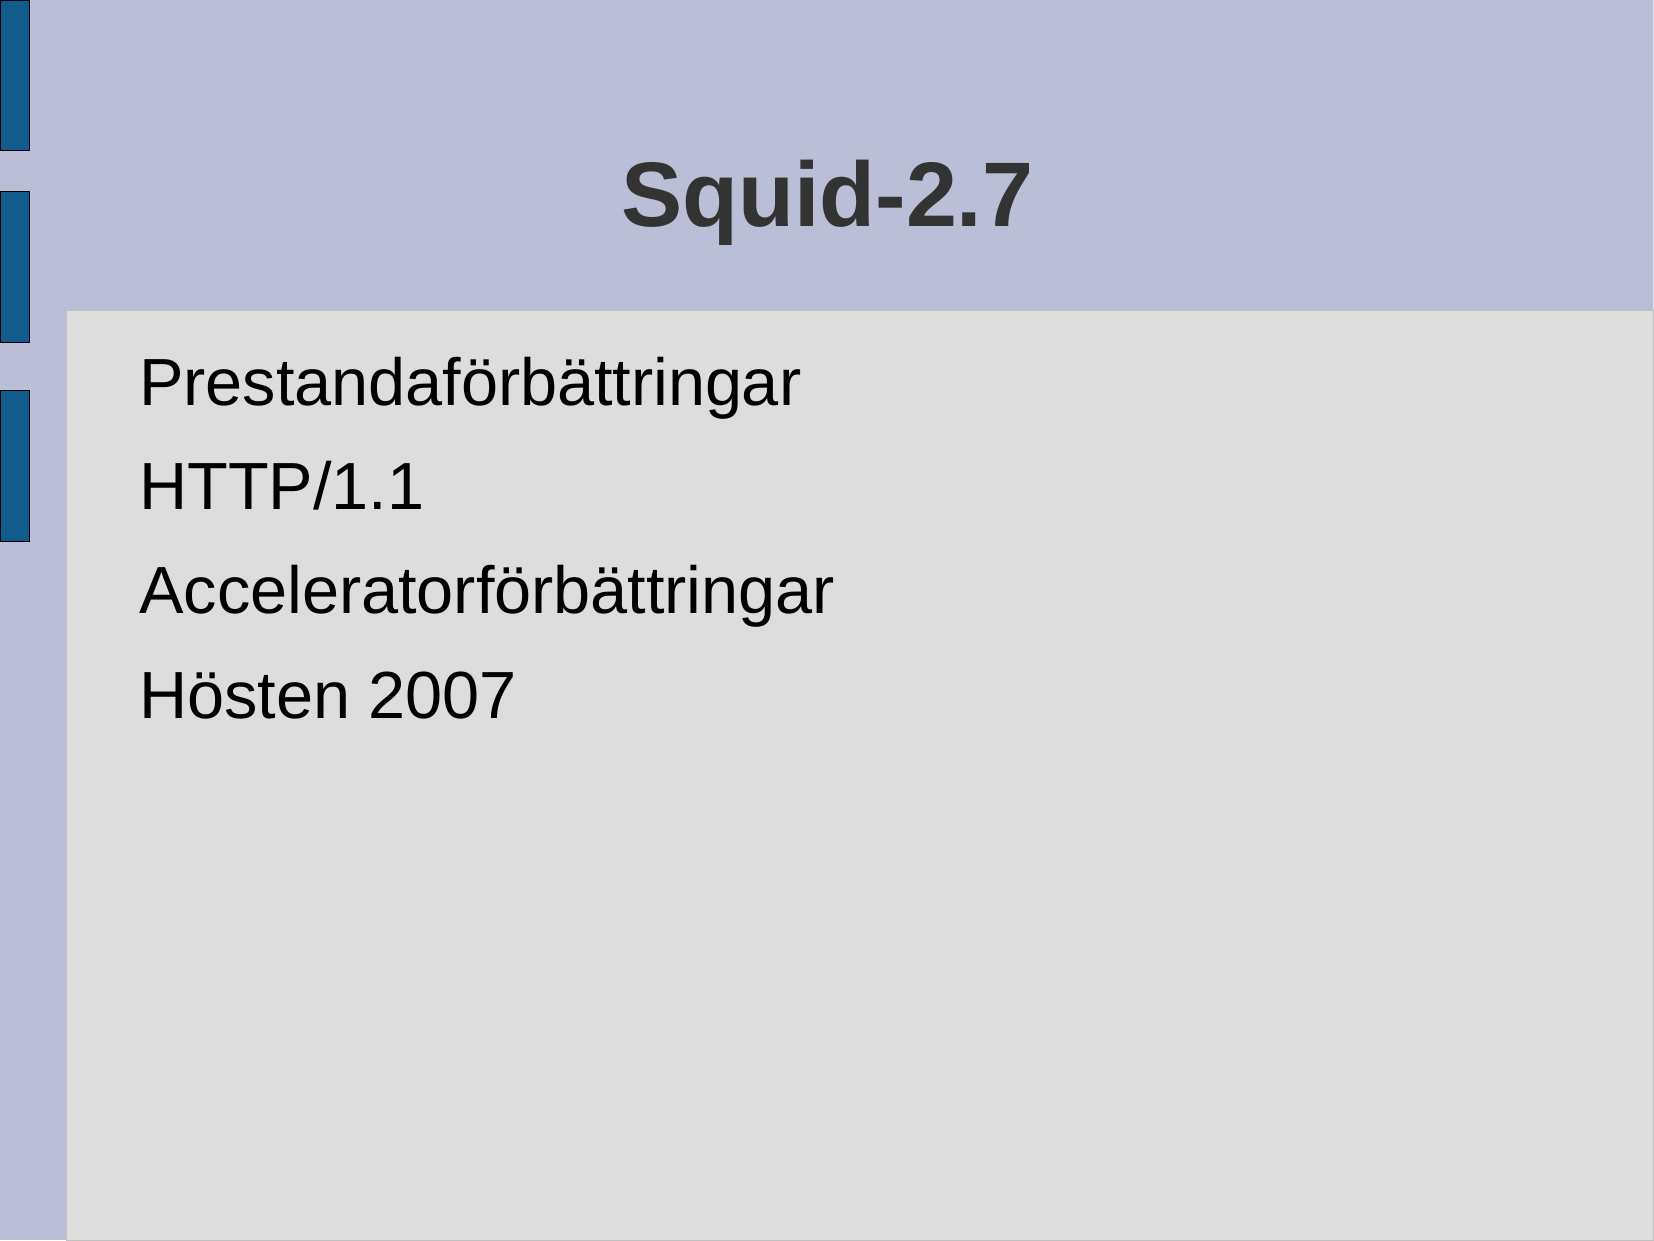

# Squid-2.7
Prestandaförbättringar
HTTP/1.1
Acceleratorförbättringar
Hösten 2007